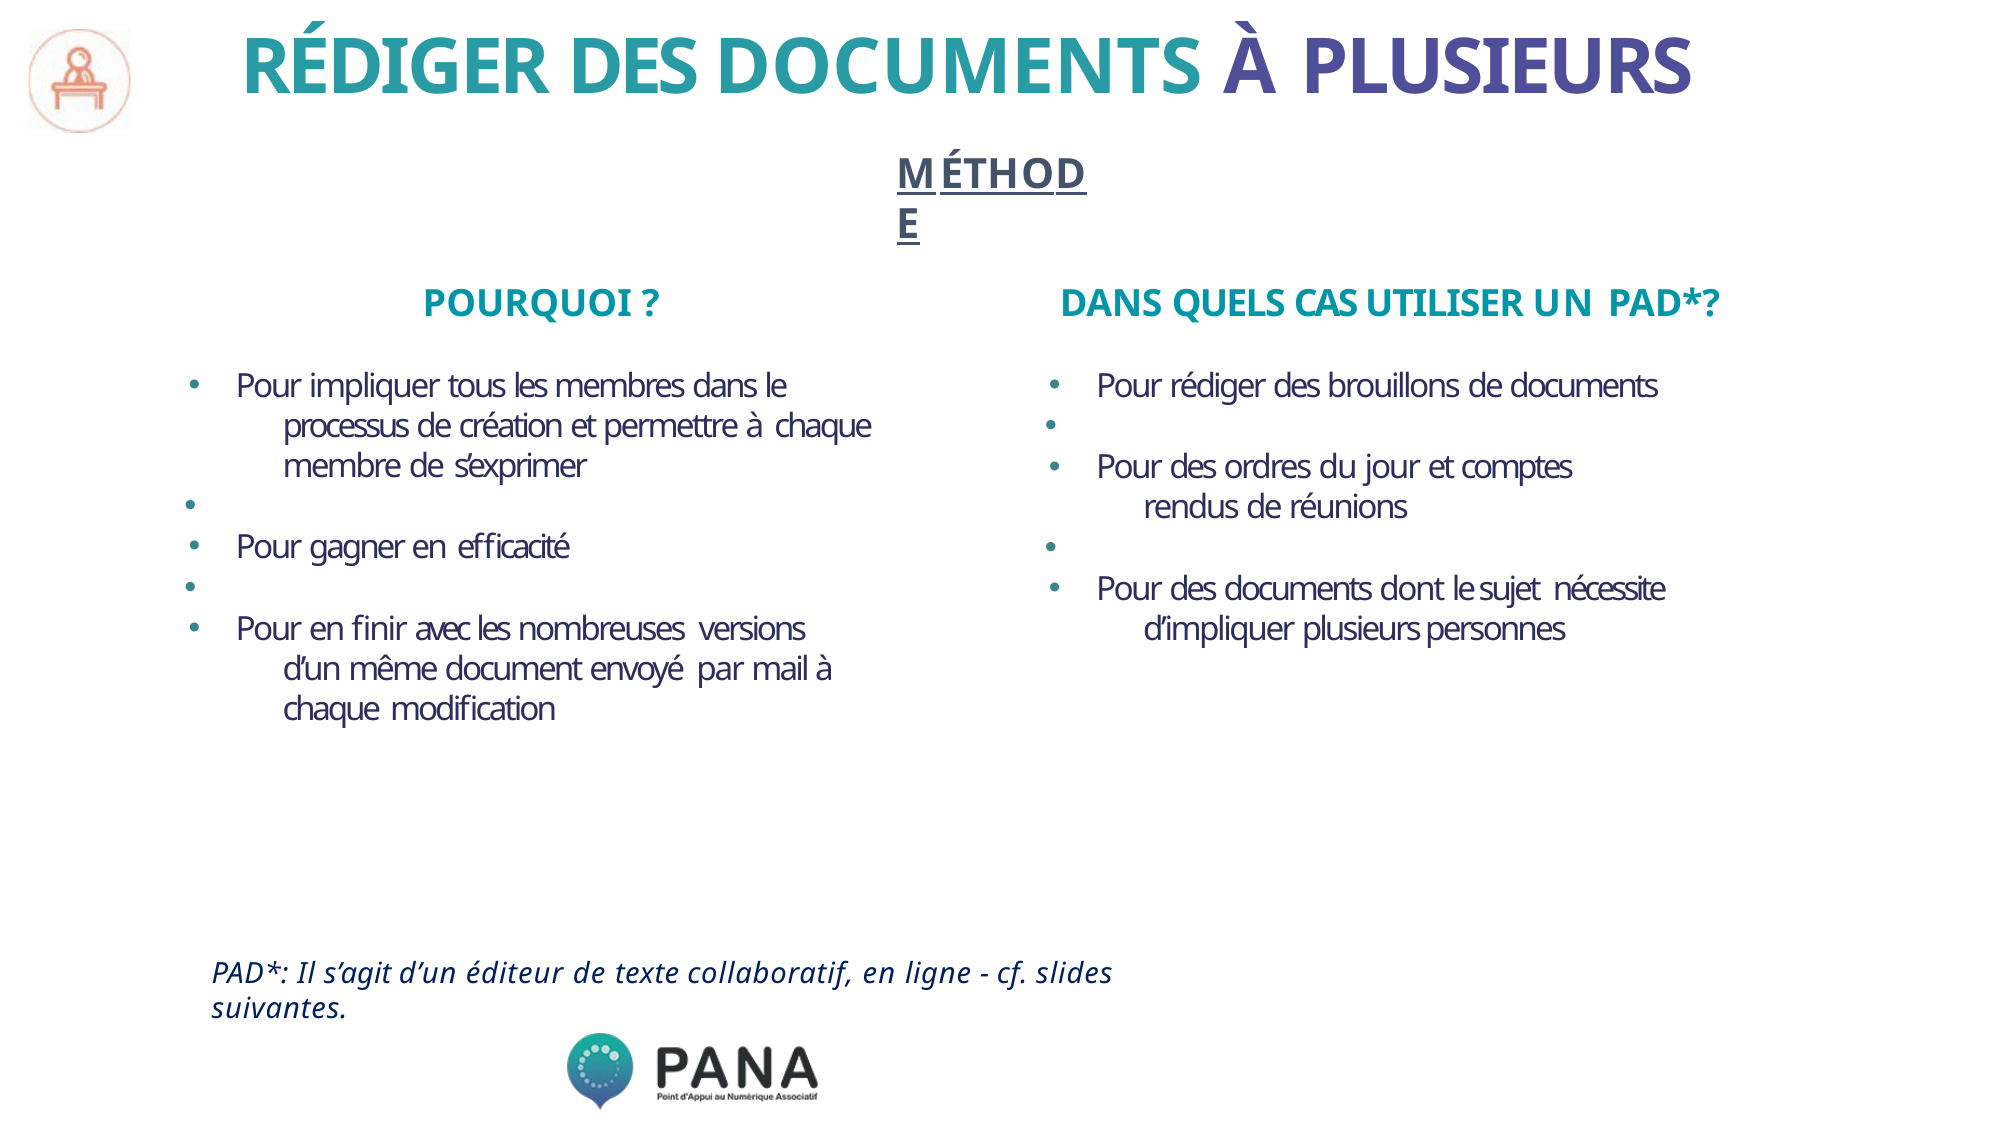

# RÉDIGER DES DOCUMENTS À PLUSIEURS
MÉTHODE
POURQUOI ?
Pour impliquer tous les membres dans le processus de création et permettre à chaque membre de s’exprimer
Pour gagner en efficacité
Pour en finir avec les nombreuses versions d’un même document envoyé par mail à chaque modification
DANS QUELS CAS UTILISER UN PAD*?
Pour rédiger des brouillons de documents
Pour des ordres du jour et comptes rendus de réunions
Pour des documents dont le sujet nécessite d’impliquer plusieurs personnes
PAD*: Il s’agit d’un éditeur de texte collaboratif, en ligne - cf. slides suivantes.